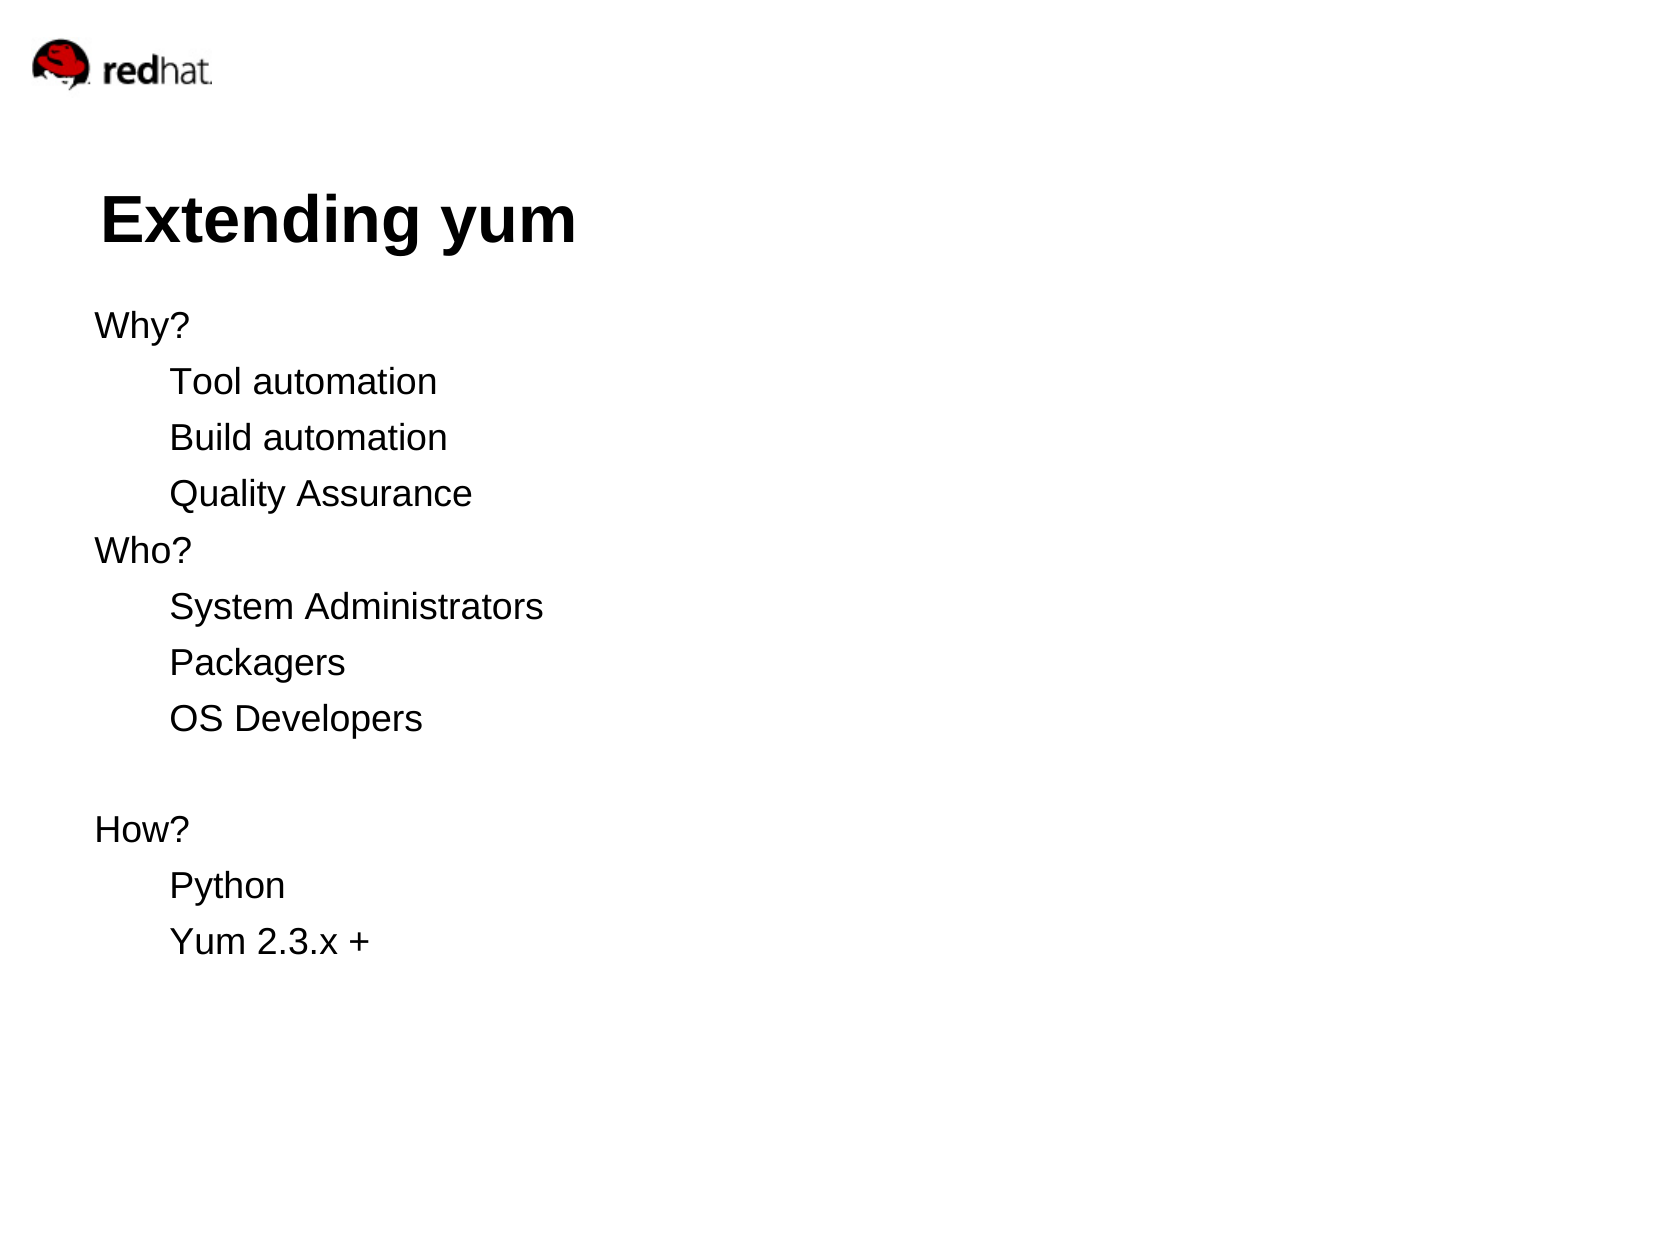

# Extending yum
Why?
Tool automation
Build automation
Quality Assurance
Who?
System Administrators
Packagers
OS Developers
How?
Python
Yum 2.3.x +